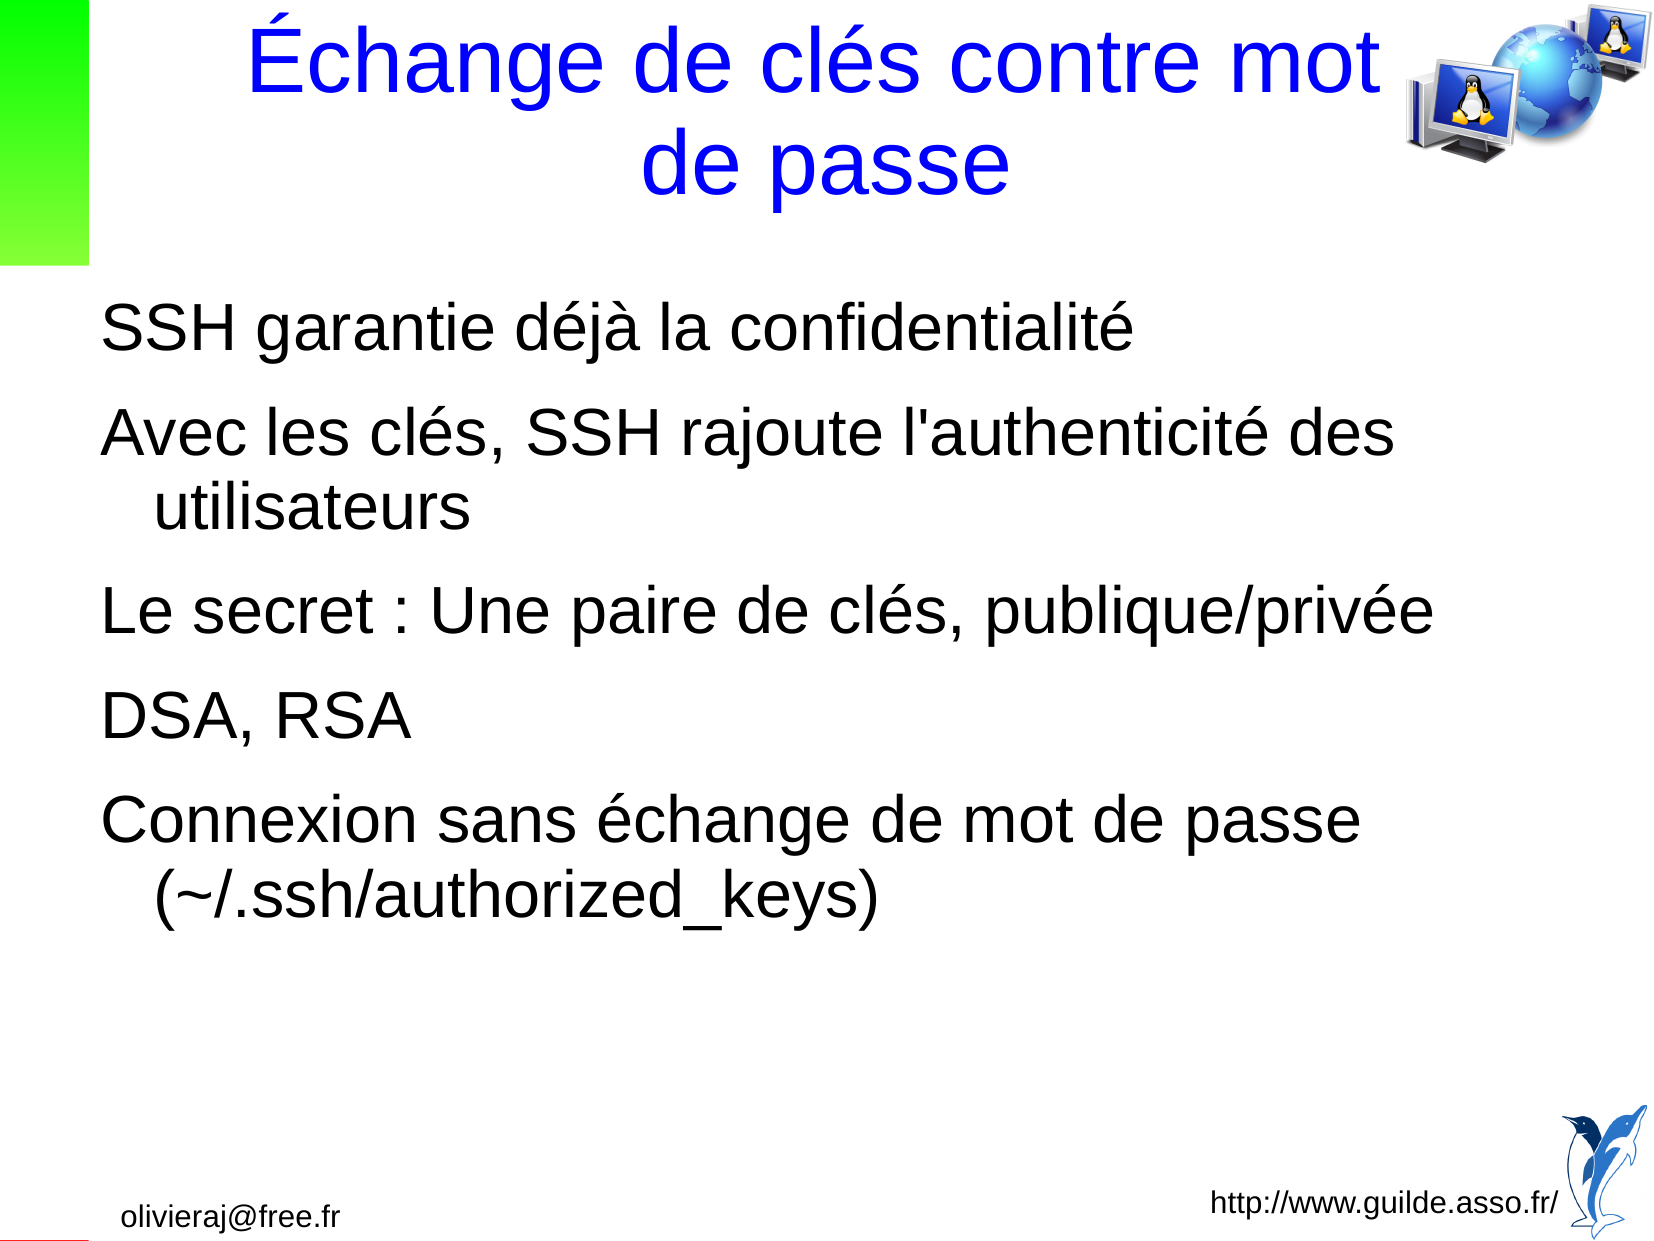

# Échange de clés contre mot de passe
SSH garantie déjà la confidentialité
Avec les clés, SSH rajoute l'authenticité des utilisateurs
Le secret : Une paire de clés, publique/privée
DSA, RSA
Connexion sans échange de mot de passe (~/.ssh/authorized_keys)